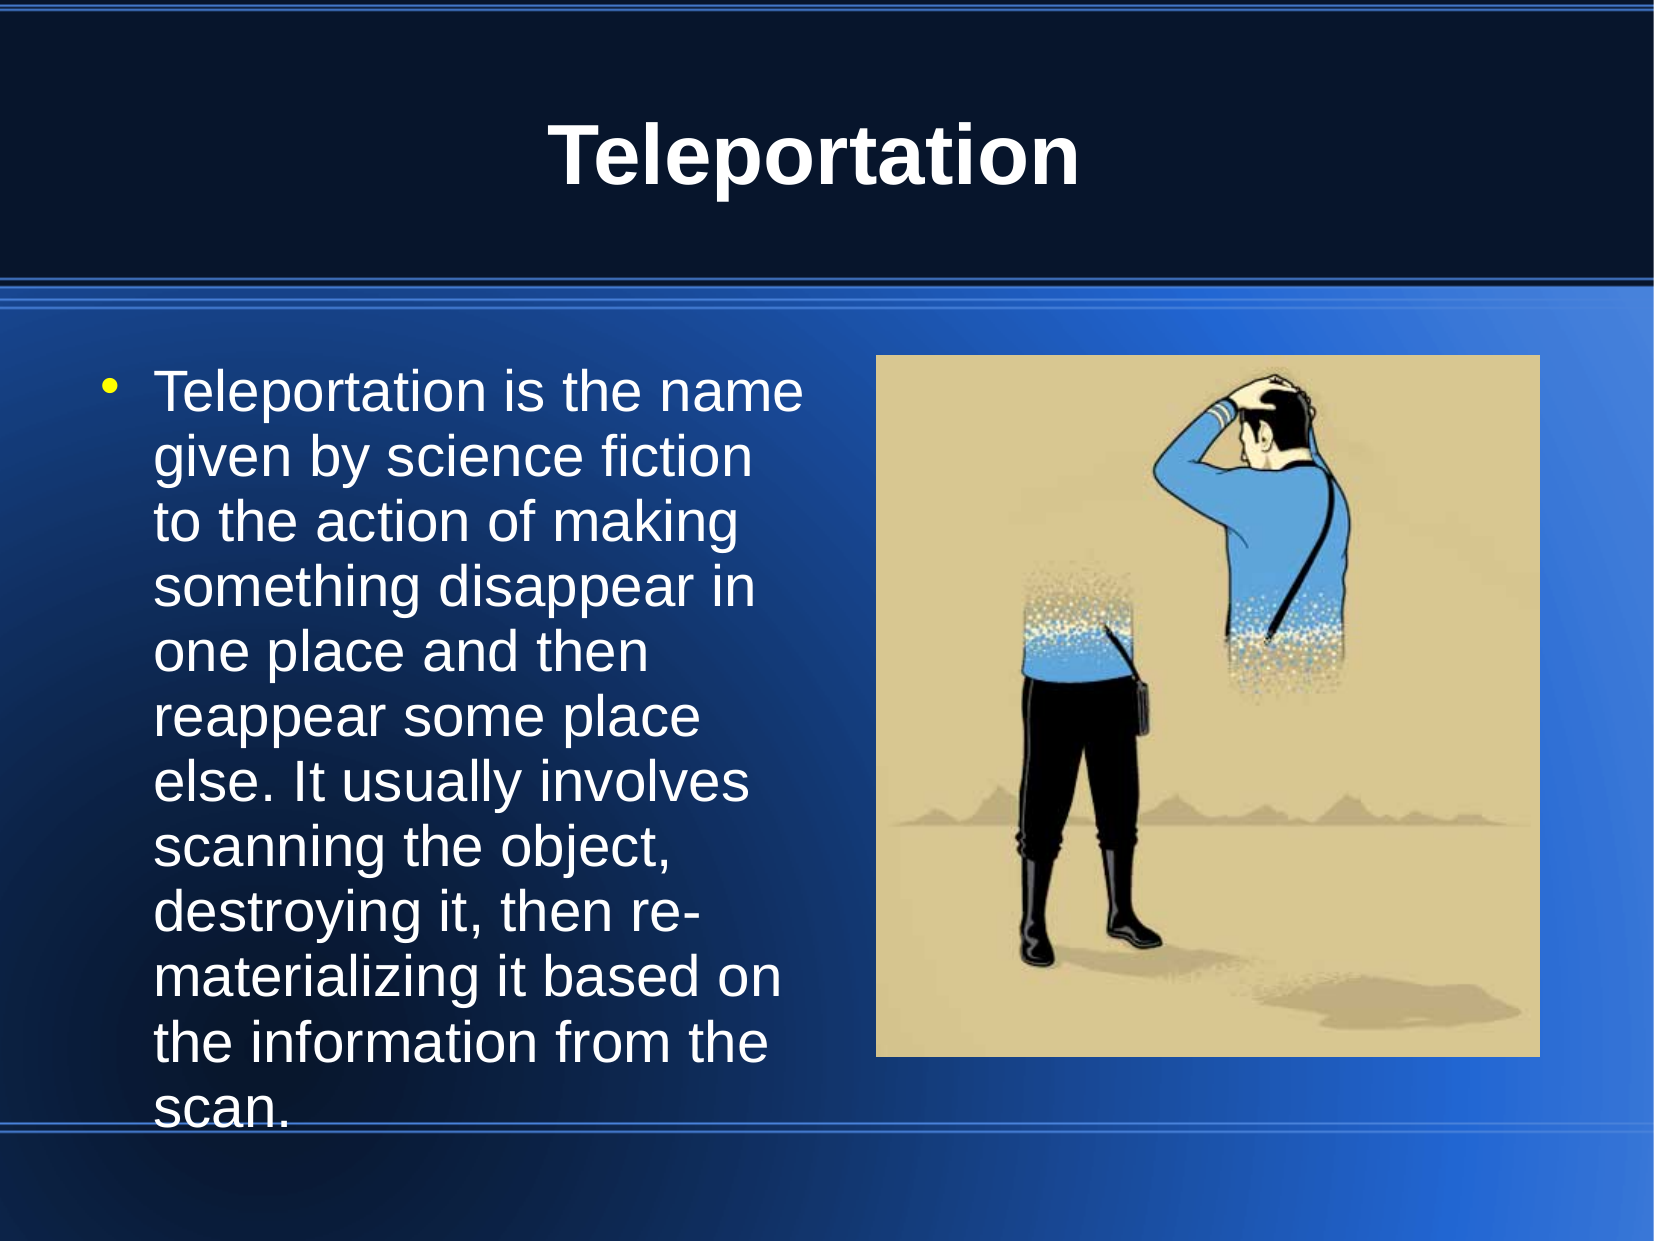

# Teleportation
Teleportation is the name given by science fiction to the action of making something disappear in one place and then reappear some place else. It usually involves scanning the object, destroying it, then re-materializing it based on the information from the scan.